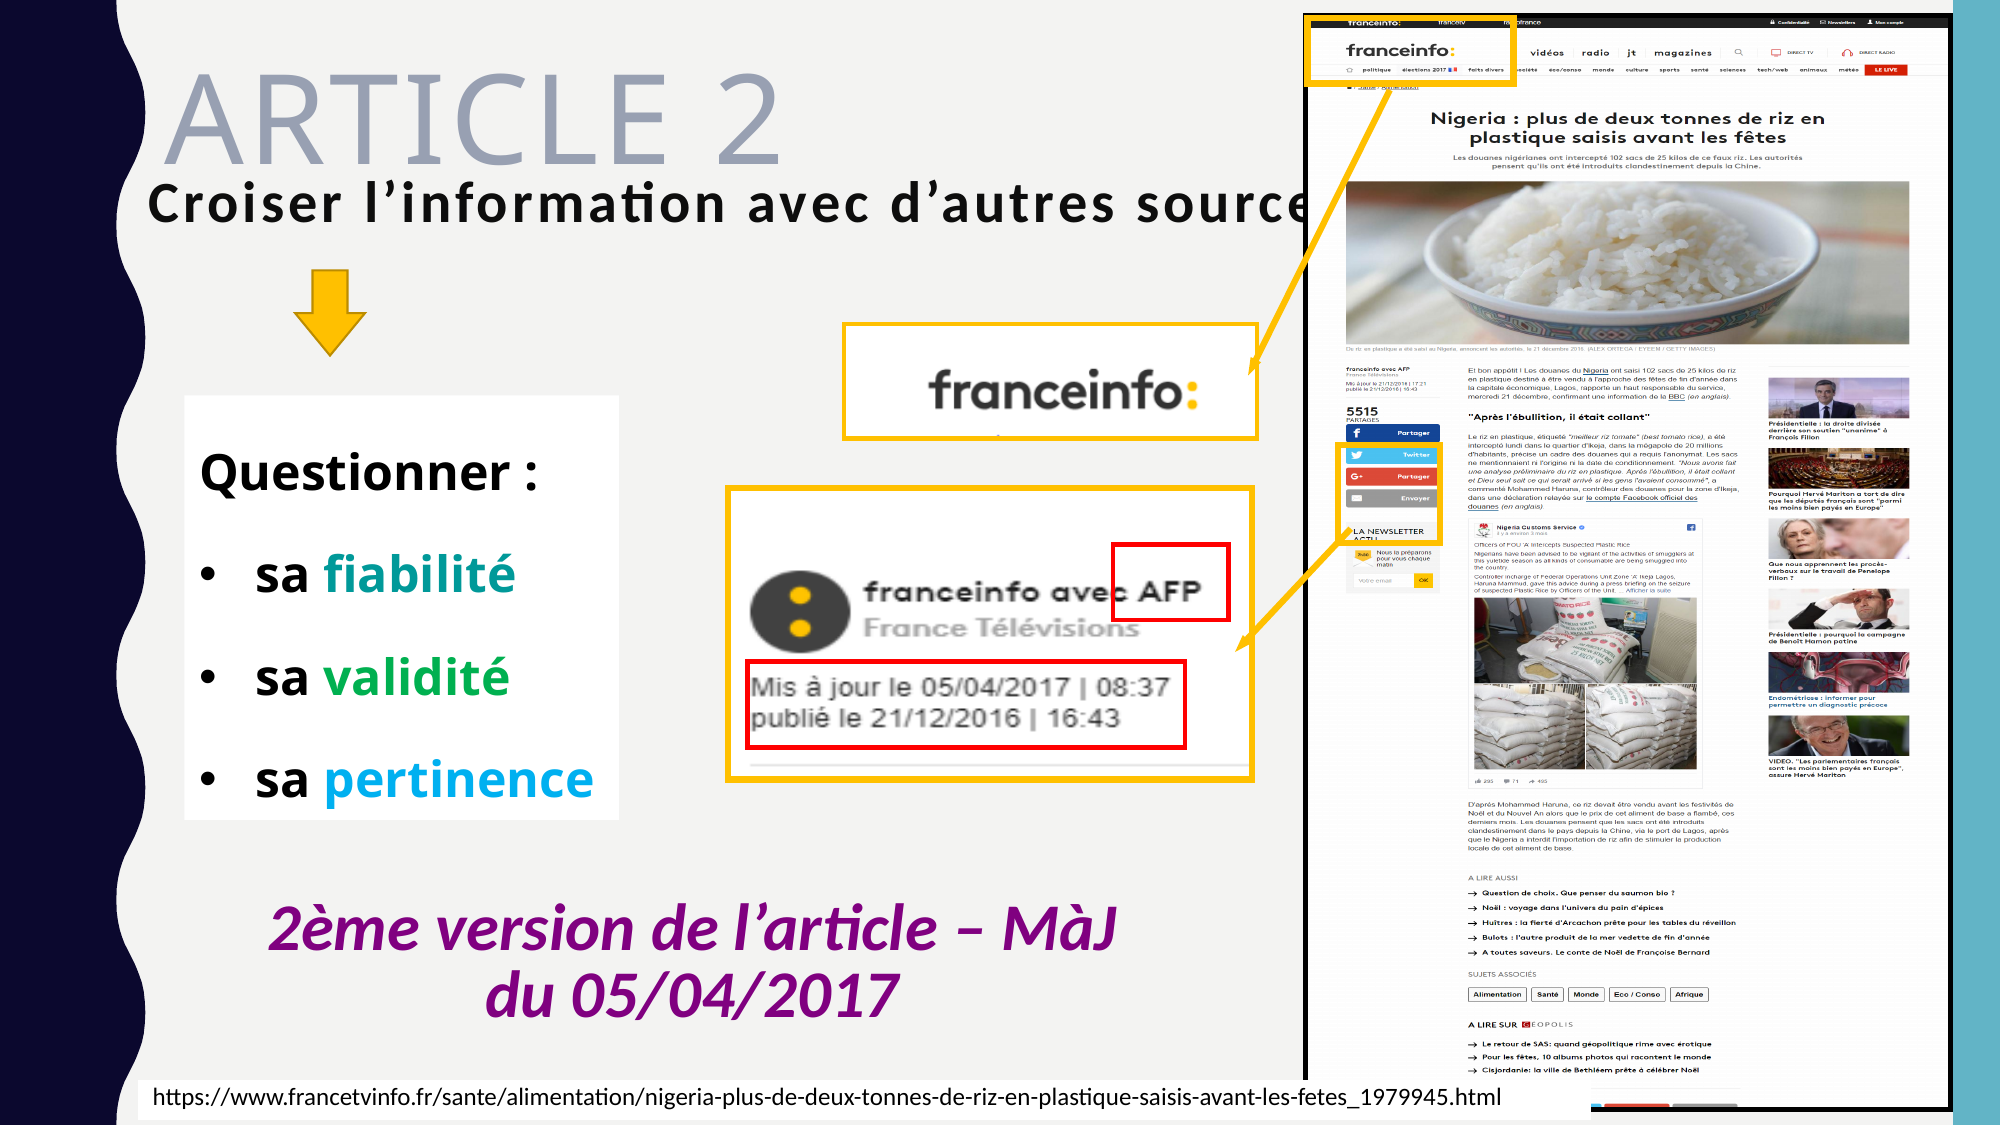

Article 2
Croiser l’information avec d’autres sources
Questionner :
sa fiabilité
sa validité
sa pertinence
2ème version de l’article – MàJ du 05/04/2017
https://www.francetvinfo.fr/sante/alimentation/nigeria-plus-de-deux-tonnes-de-riz-en-plastique-saisis-avant-les-fetes_1979945.html
Ici, les informations ont été mises à jour dans le corps même de l’article :
On ne parle plus de « riz en plastique » mais de « riz suspect »
On nous informe que l’AFP et FranceTVinfo ont relayé une information qui s’est avérée fausse.
On nous explique pourquoi il y a eu confusion : ce sont les déclarations d’un contrôleur des douanes qui ont été relayées.
On nous explique ce qu’il en est réellement : des analyses complémentaires ont démontré qu’il s’agissait en réalité de grains de contrebande impropres à la consommation.
On évoque également que le Nigéria a interdit l’importation du riz chinois afin de stimuler la production locale.
La source est cependant toujours fiable puisque l’information a été mise à jour